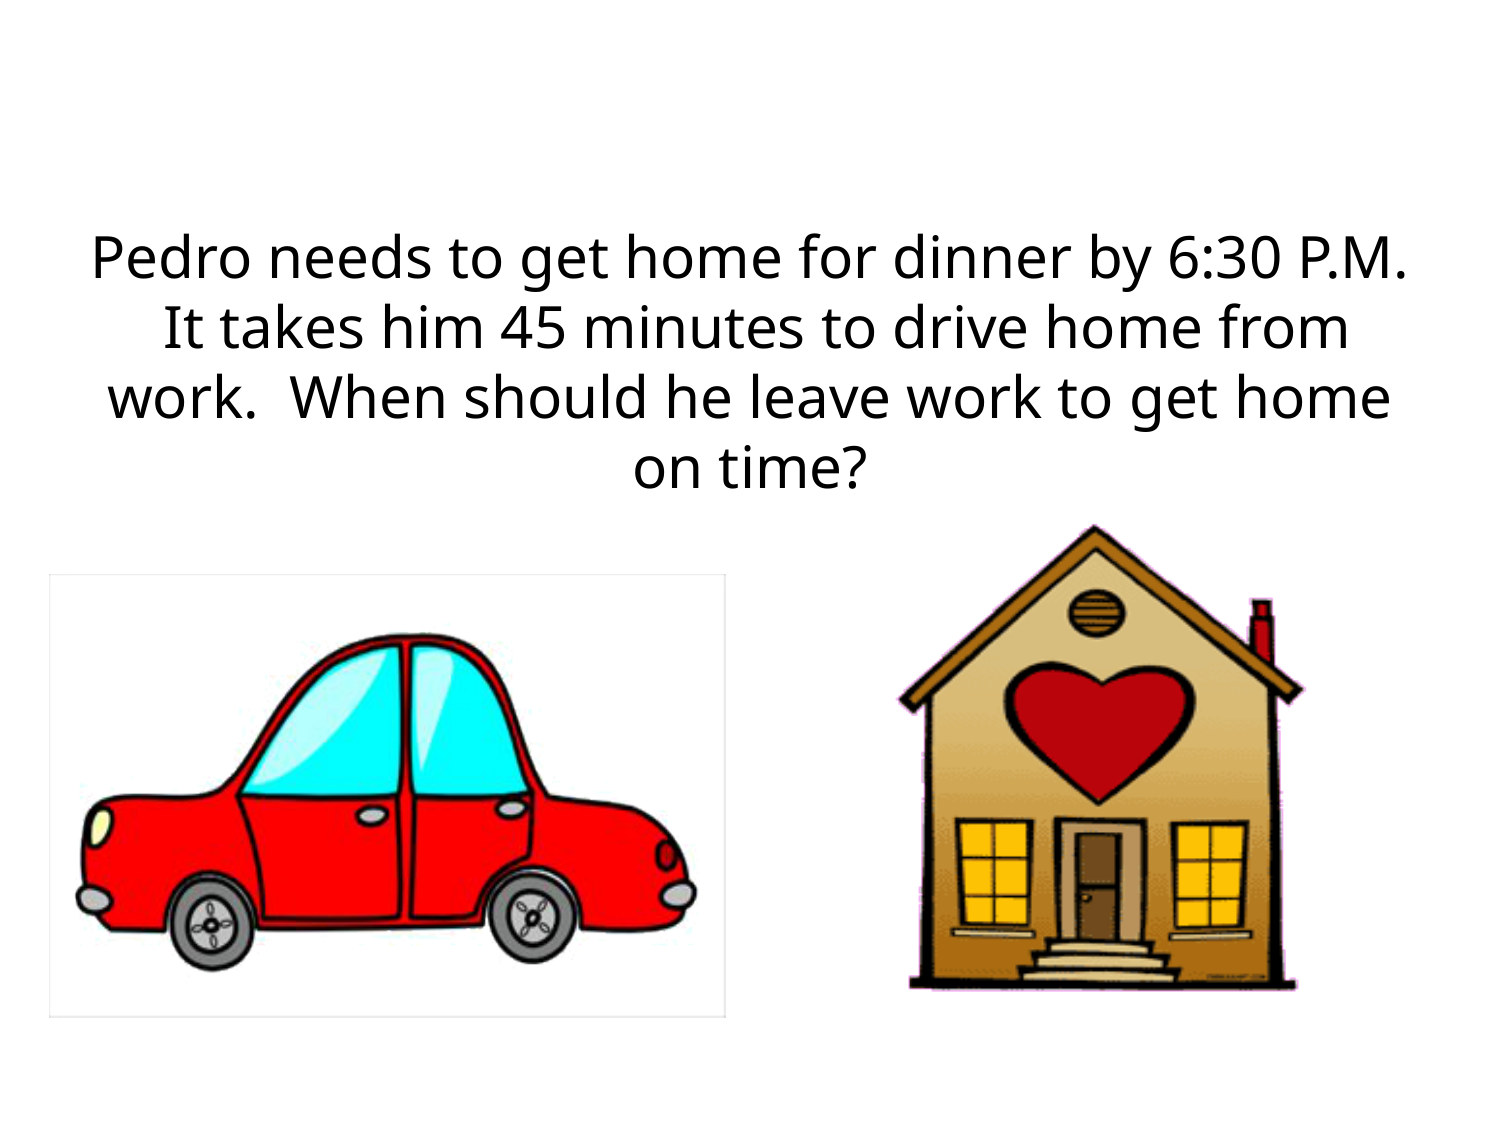

#
Pedro needs to get home for dinner by 6:30 P.M. It takes him 45 minutes to drive home from work. When should he leave work to get home on time?